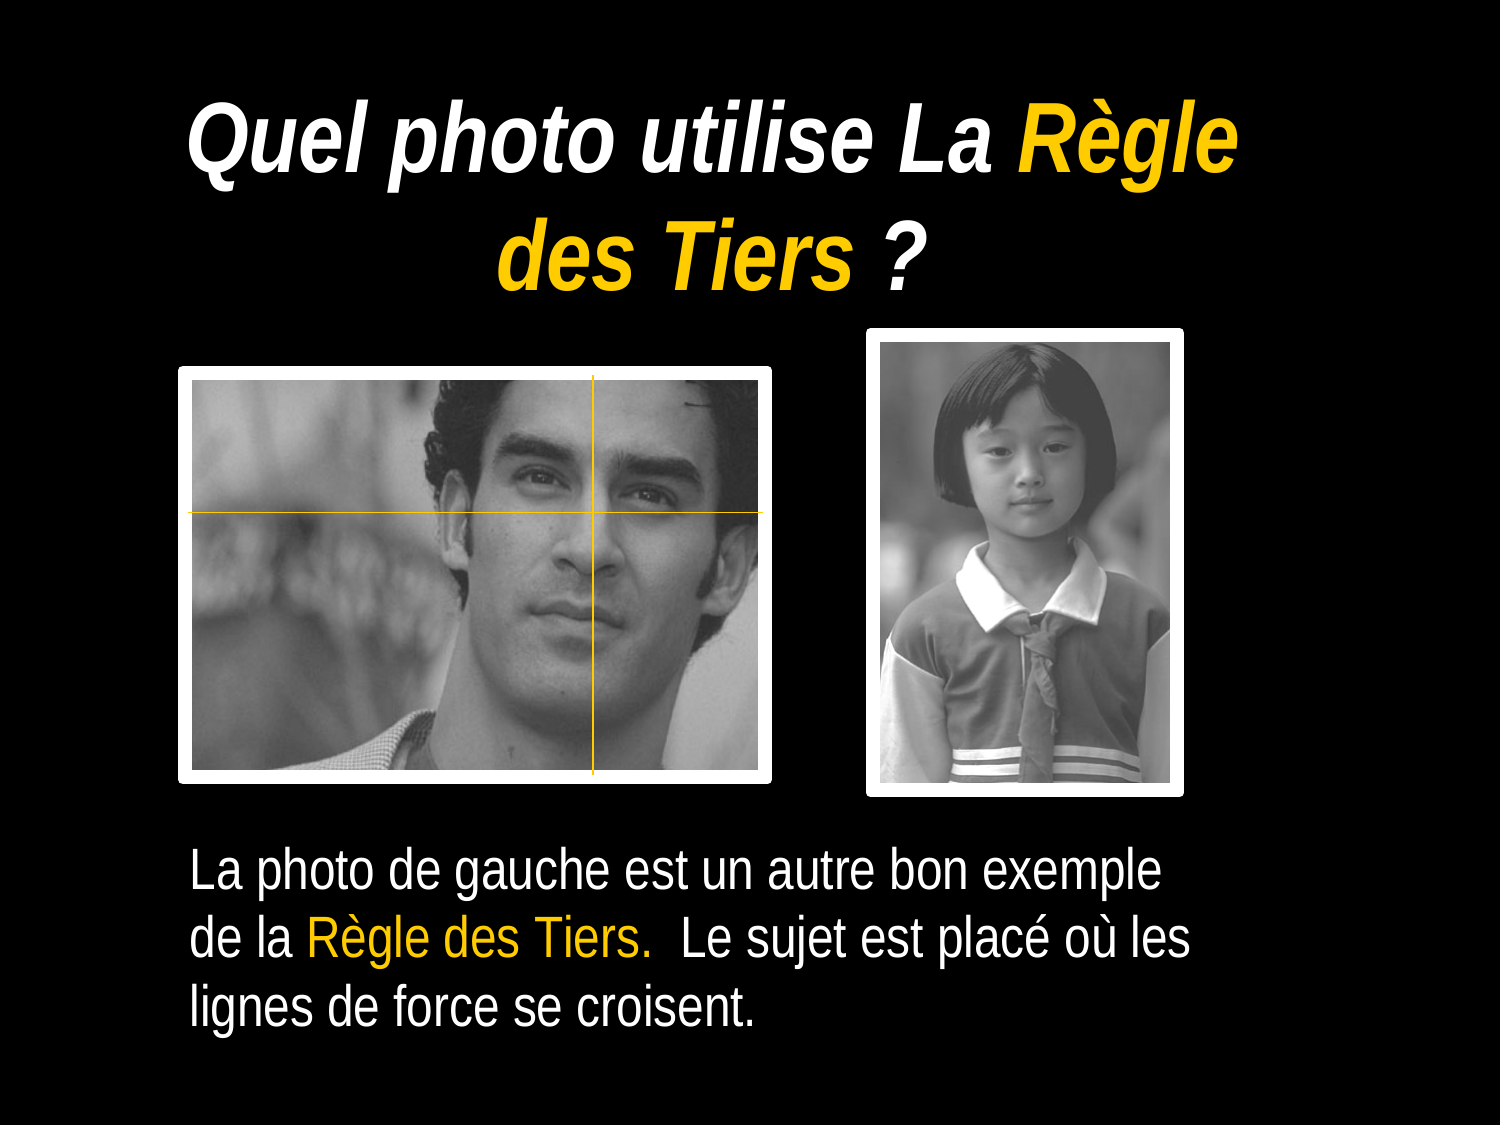

# Quel photo utilise La Règle des Tiers ?
La photo de gauche est un autre bon exemple de la Règle des Tiers. Le sujet est placé où les lignes de force se croisent.